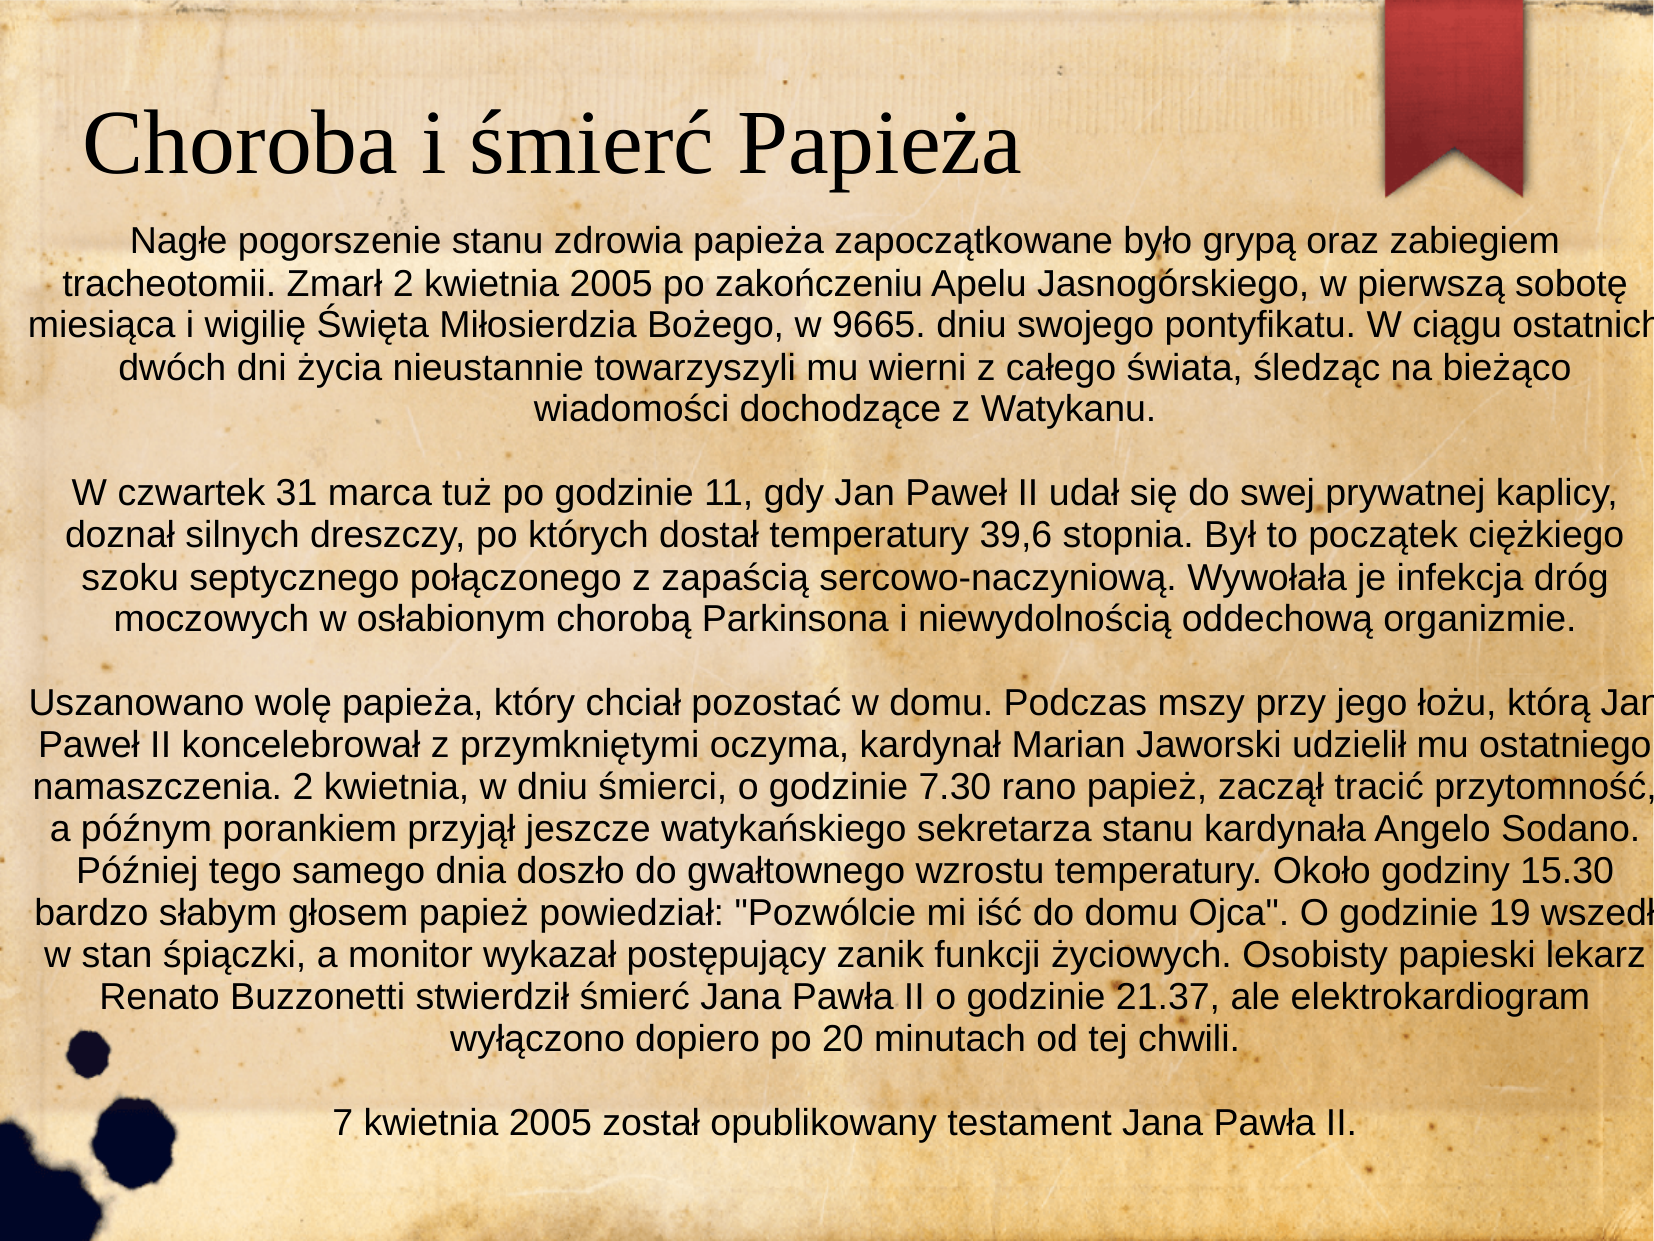

# Choroba i śmierć Papieża
Nagłe pogorszenie stanu zdrowia papieża zapoczątkowane było grypą oraz zabiegiem tracheotomii. Zmarł 2 kwietnia 2005 po zakończeniu Apelu Jasnogórskiego, w pierwszą sobotę miesiąca i wigilię Święta Miłosierdzia Bożego, w 9665. dniu swojego pontyfikatu. W ciągu ostatnich dwóch dni życia nieustannie towarzyszyli mu wierni z całego świata, śledząc na bieżąco wiadomości dochodzące z Watykanu.
W czwartek 31 marca tuż po godzinie 11, gdy Jan Paweł II udał się do swej prywatnej kaplicy, doznał silnych dreszczy, po których dostał temperatury 39,6 stopnia. Był to początek ciężkiego szoku septycznego połączonego z zapaścią sercowo-naczyniową. Wywołała je infekcja dróg moczowych w osłabionym chorobą Parkinsona i niewydolnością oddechową organizmie.
Uszanowano wolę papieża, który chciał pozostać w domu. Podczas mszy przy jego łożu, którą Jan Paweł II koncelebrował z przymkniętymi oczyma, kardynał Marian Jaworski udzielił mu ostatniego namaszczenia. 2 kwietnia, w dniu śmierci, o godzinie 7.30 rano papież, zaczął tracić przytomność, a późnym porankiem przyjął jeszcze watykańskiego sekretarza stanu kardynała Angelo Sodano. Później tego samego dnia doszło do gwałtownego wzrostu temperatury. Około godziny 15.30 bardzo słabym głosem papież powiedział: "Pozwólcie mi iść do domu Ojca". O godzinie 19 wszedł w stan śpiączki, a monitor wykazał postępujący zanik funkcji życiowych. Osobisty papieski lekarz Renato Buzzonetti stwierdził śmierć Jana Pawła II o godzinie 21.37, ale elektrokardiogram wyłączono dopiero po 20 minutach od tej chwili.
7 kwietnia 2005 został opublikowany testament Jana Pawła II.